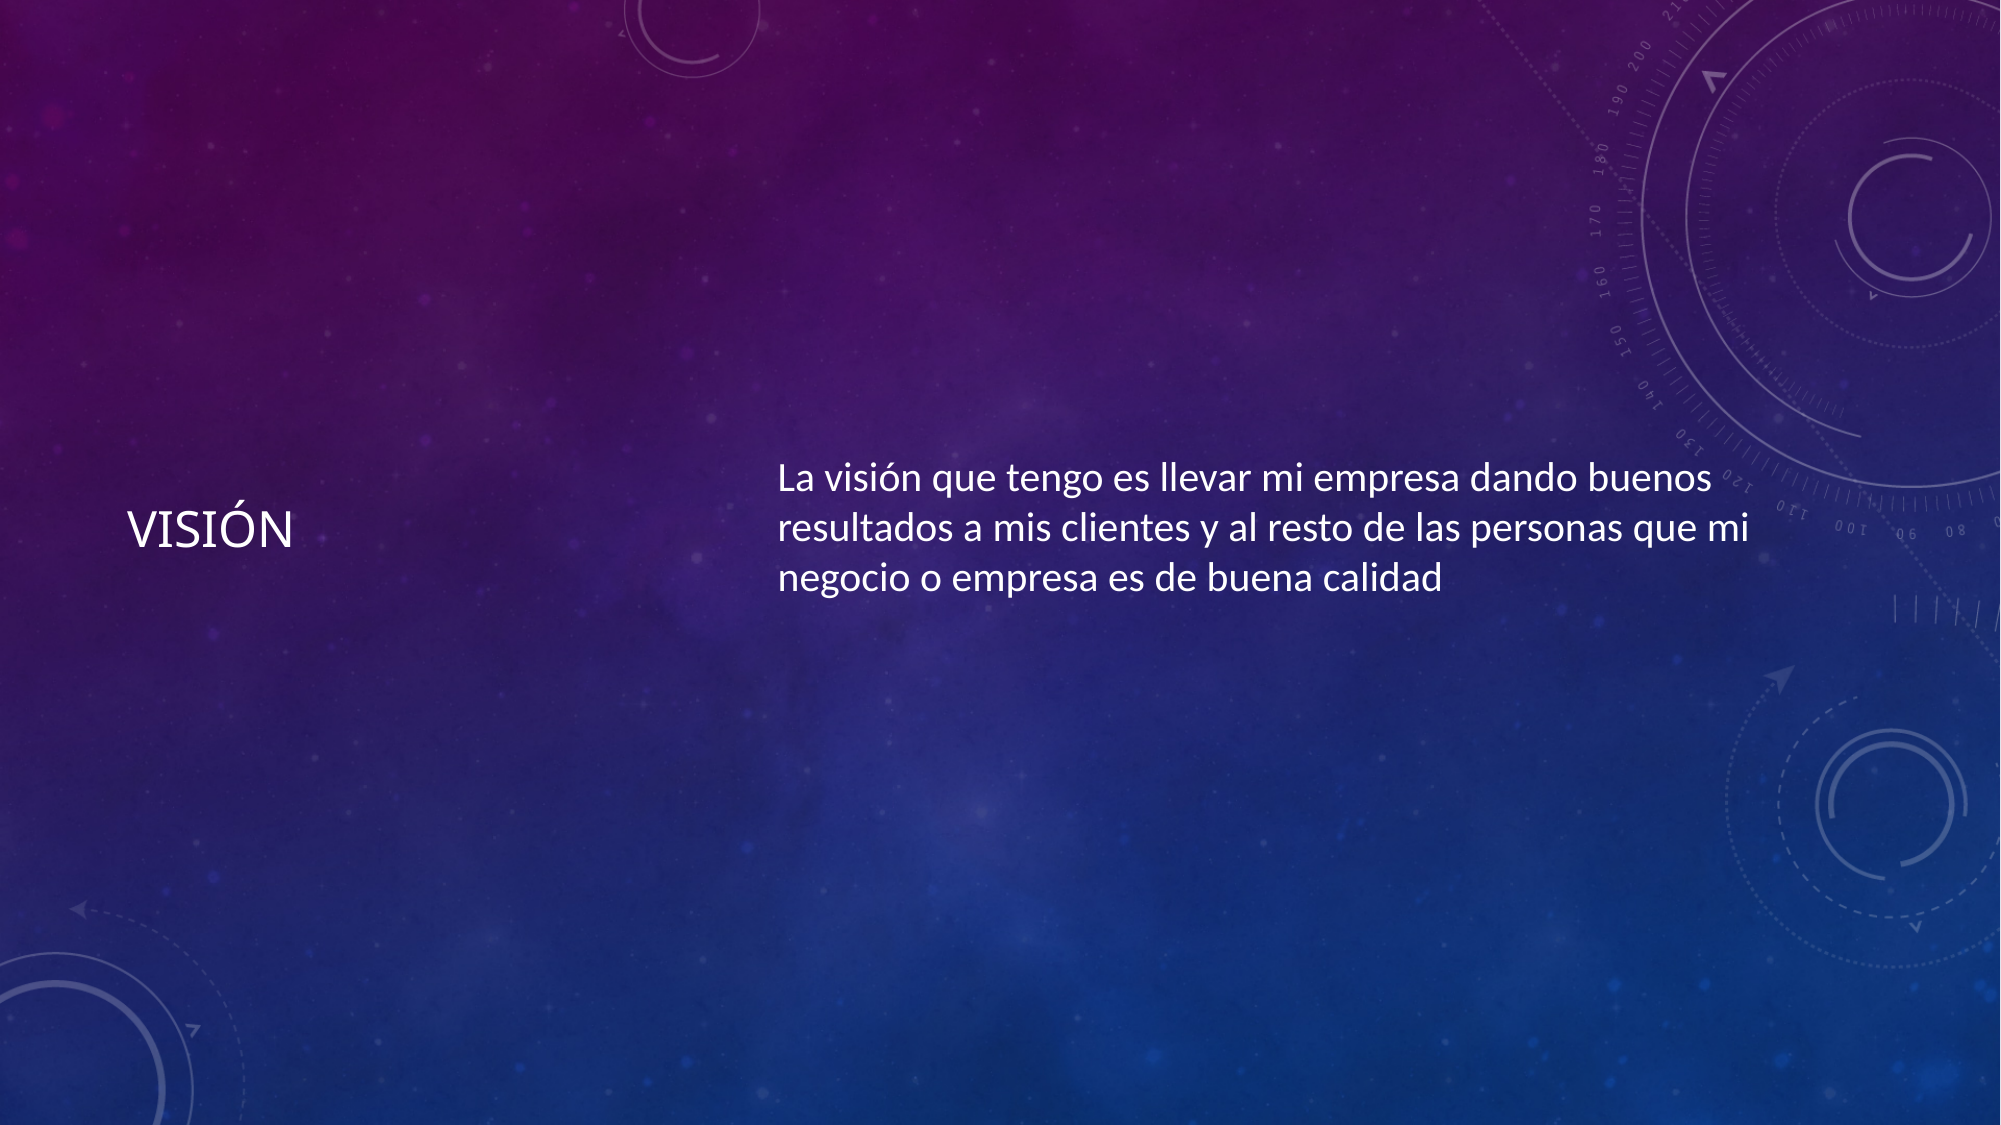

La visión que tengo es llevar mi empresa dando buenos resultados a mis clientes y al resto de las personas que mi negocio o empresa es de buena calidad
# Visión